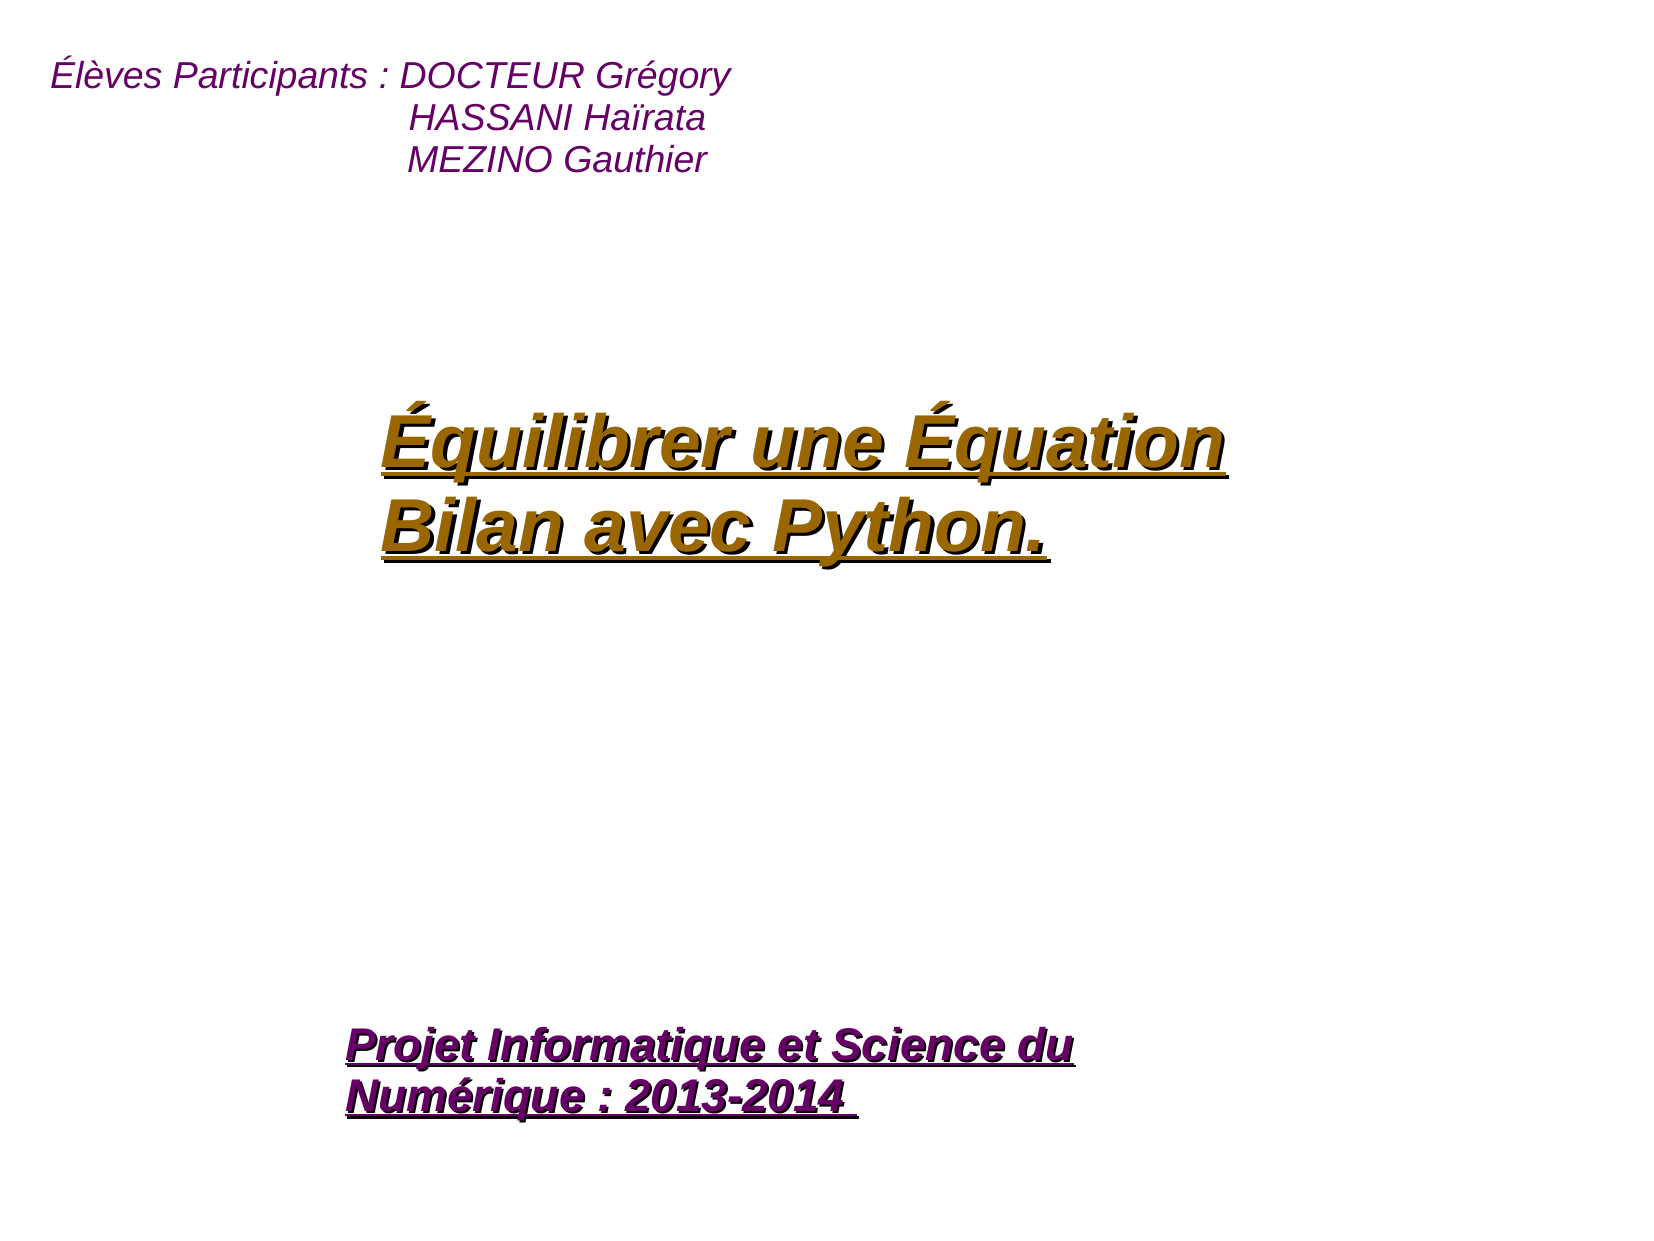

Élèves Participants : DOCTEUR Grégory
				 HASSANI Haïrata
 MEZINO Gauthier
Équilibrer une Équation Bilan avec Python.
Projet Informatique et Science du Numérique : 2013-2014